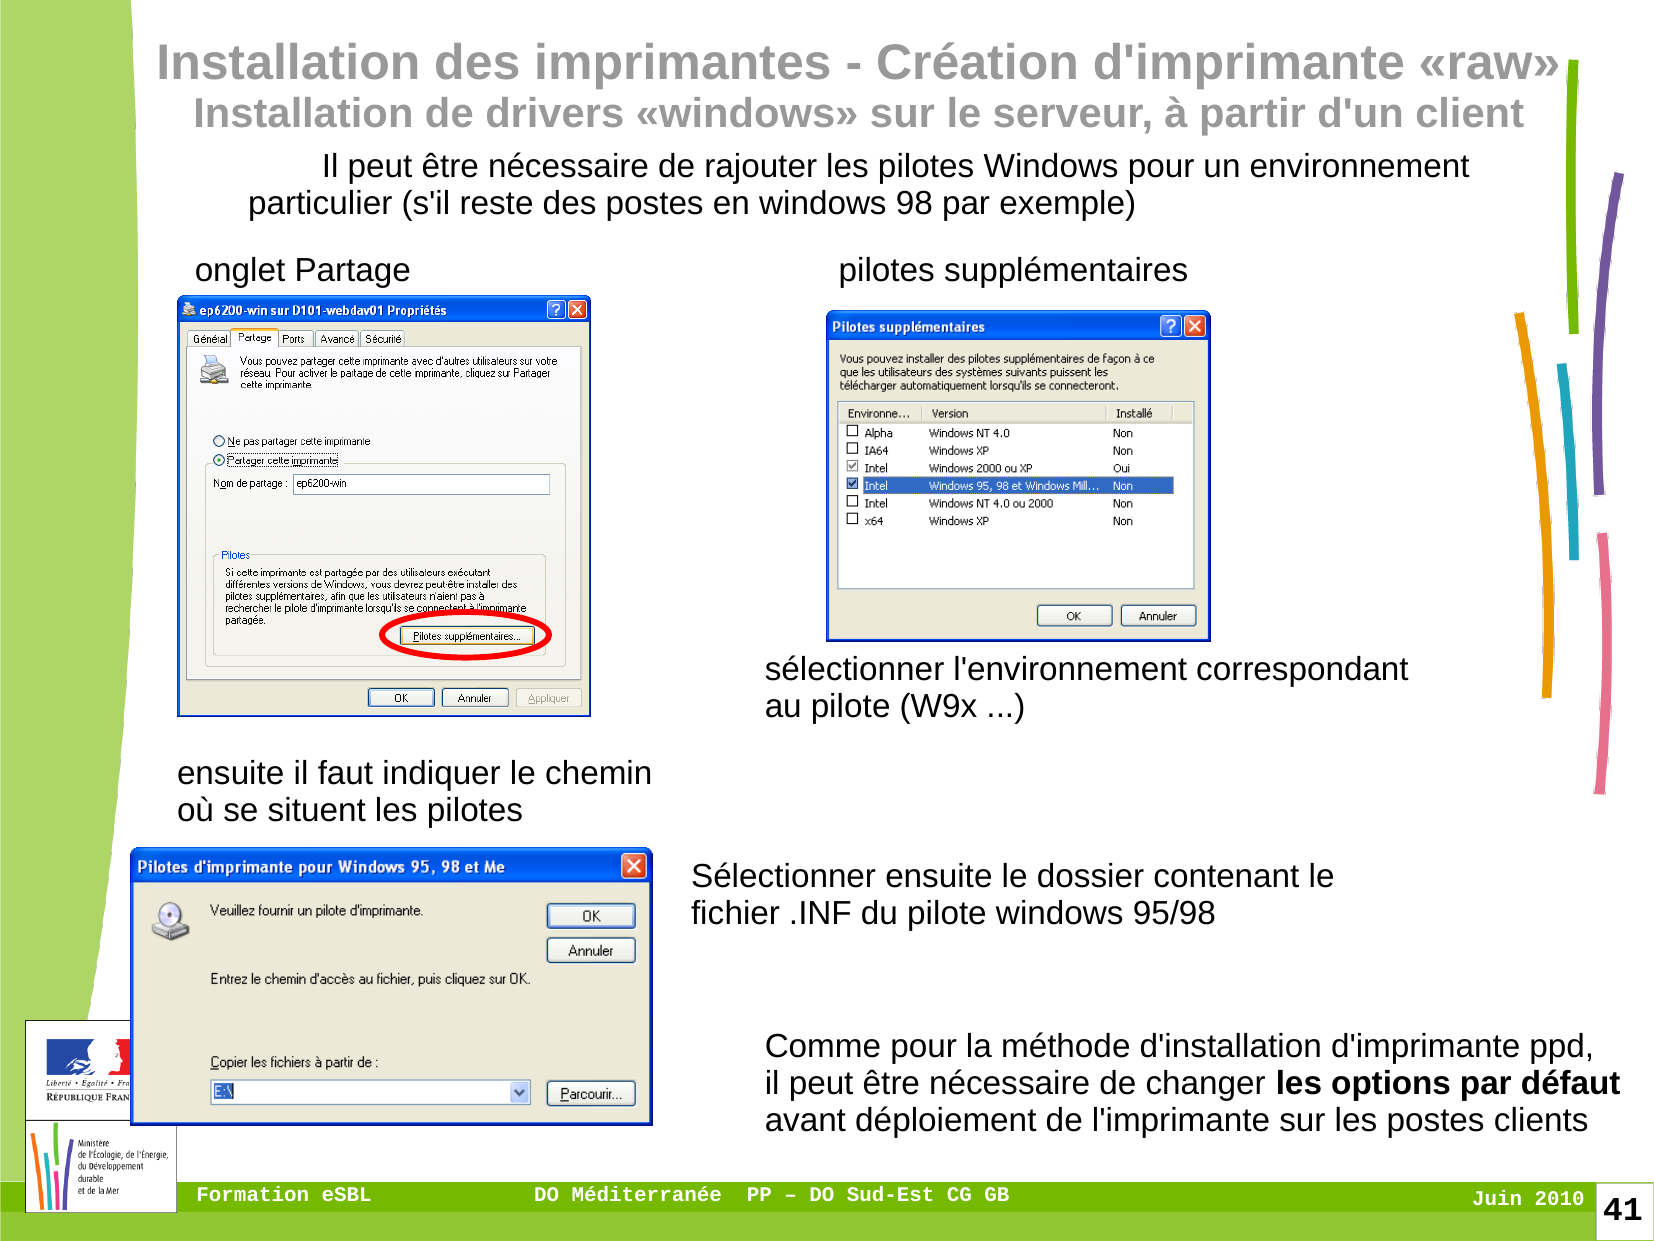

# Installation des imprimantes - Création d'imprimante «raw» Installation de drivers «windows» sur le serveur, à partir d'un client
	Il peut être nécessaire de rajouter les pilotes Windows pour un environnement particulier (s'il reste des postes en windows 98 par exemple)
onglet Partage						pilotes supplémentaires
 							sélectionner l'environnement correspondant 										au pilote (W9x ...)
ensuite il faut indiquer le chemin
où se situent les pilotes
 						Sélectionner ensuite le dossier contenant le 									 	fichier .INF du pilote windows 95/98
 							Comme pour la méthode d'installation d'imprimante ppd, 							il peut être nécessaire de changer les options par défaut 							avant déploiement de l'imprimante sur les postes clients
41